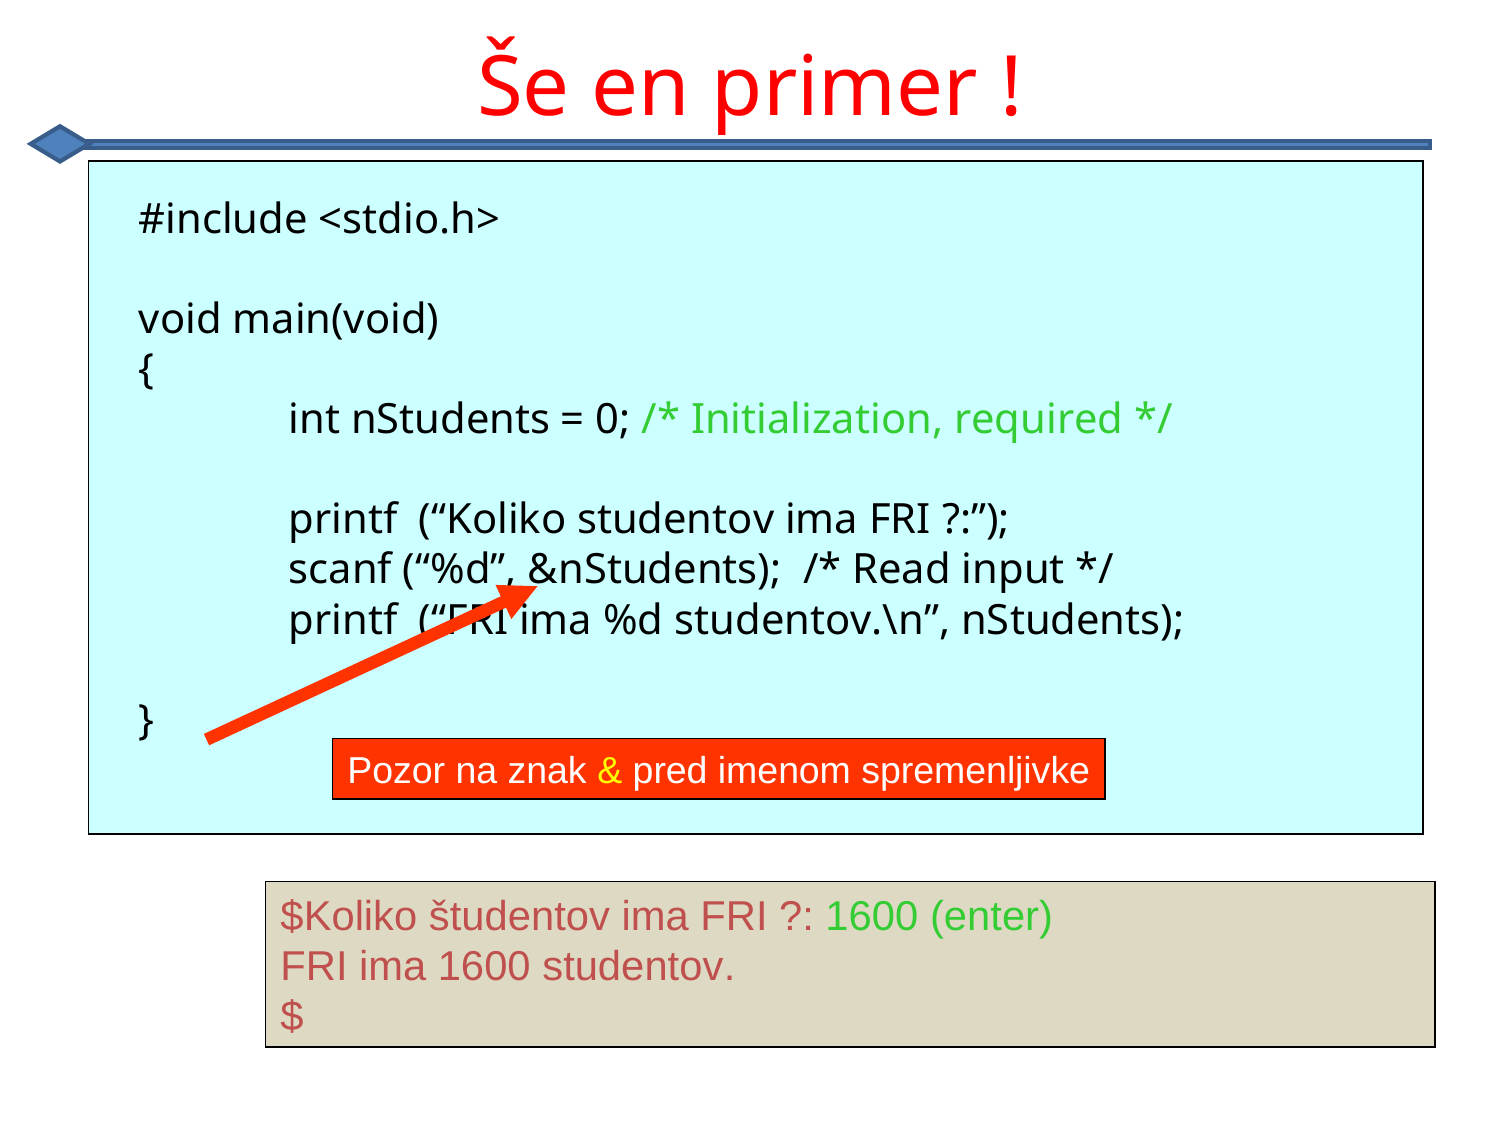

# Še en primer !
#include <stdio.h>
void main(void)
{
	int nStudents = 0; /* Initialization, required */
	printf (“Koliko studentov ima FRI ?:”);
 	scanf (“%d”, &nStudents); /* Read input */
	printf (“FRI ima %d studentov.\n”, nStudents);
}
Pozor na znak & pred imenom spremenljivke
$Koliko študentov ima FRI ?: 1600 (enter)
FRI ima 1600 studentov.
$